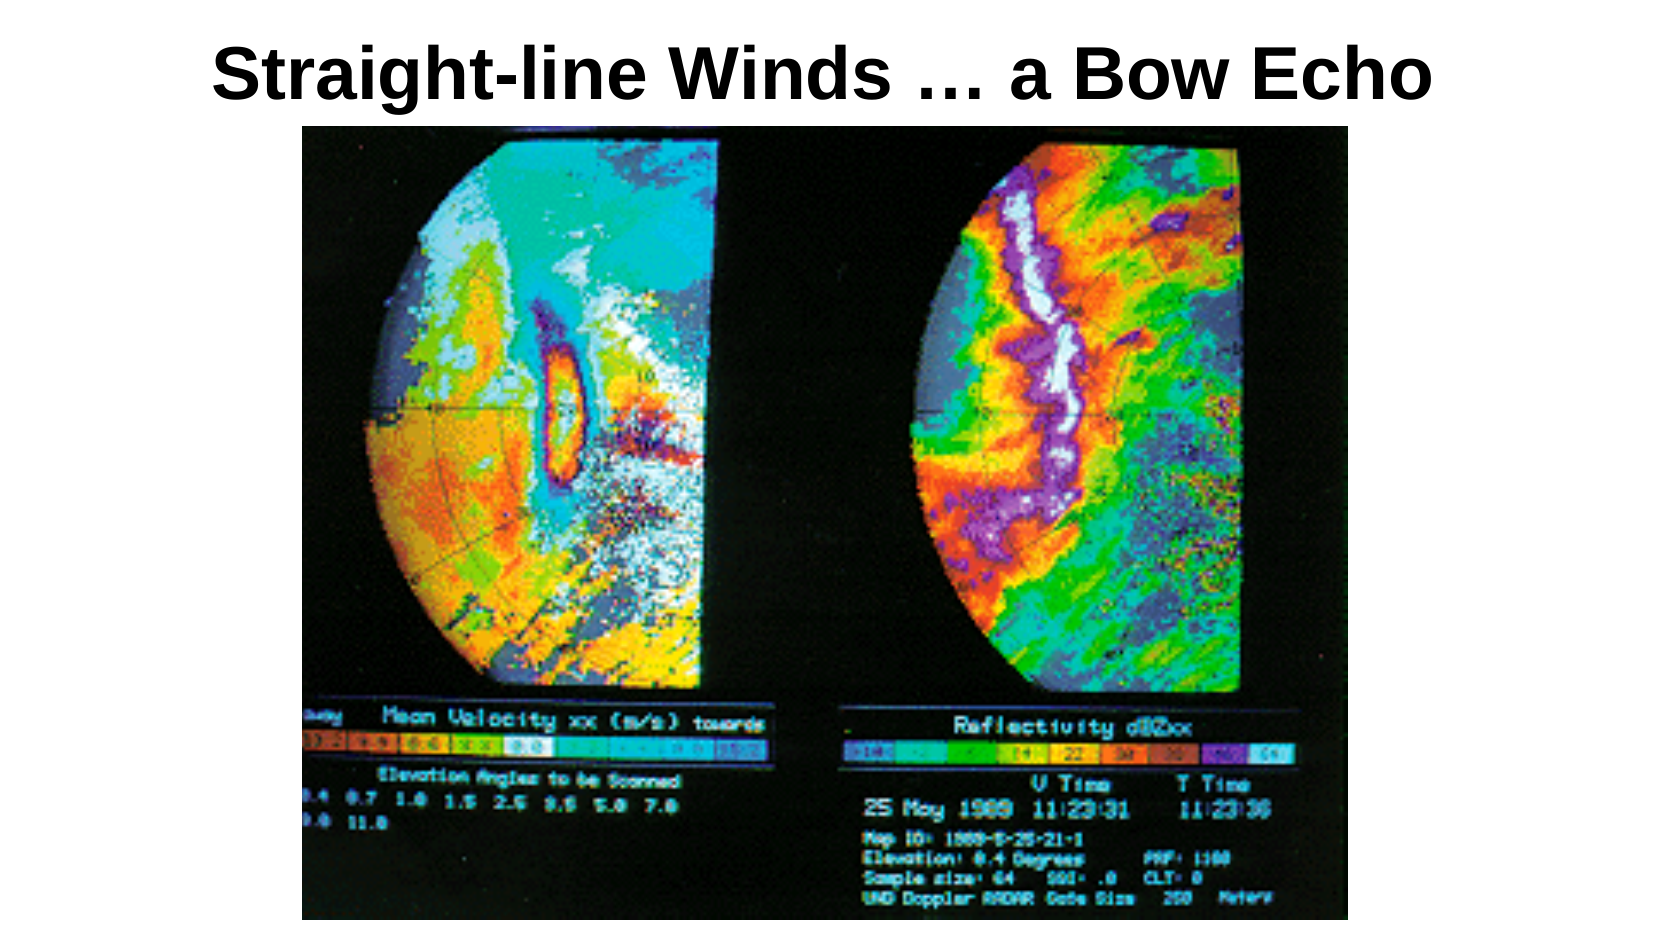

# Straight-line Winds … a Bow Echo